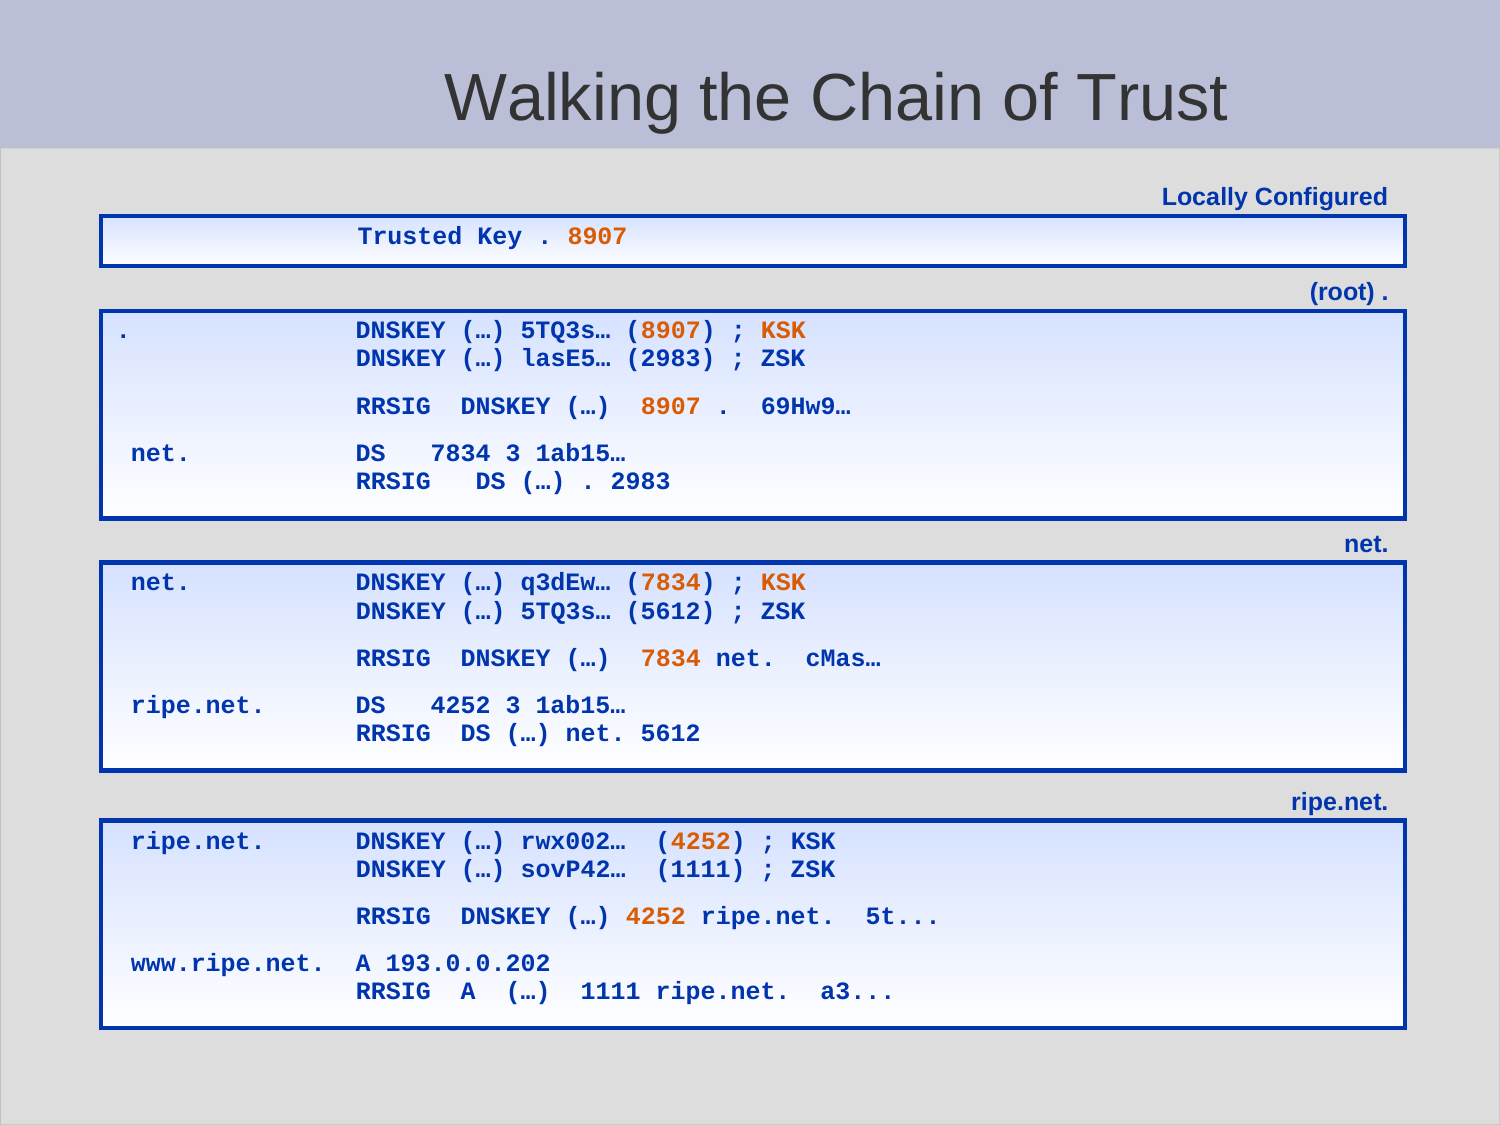

# Walking the Chain of Trust
Locally Configured
 Trusted Key . 8907
 (root) .
. DNSKEY (…) 5TQ3s… (8907) ; KSK
 DNSKEY (…) lasE5… (2983) ; ZSK
 RRSIG DNSKEY (…) 8907 . 69Hw9…
 net. DS 7834 3 1ab15…
 RRSIG DS (…) . 2983
net.
 net. DNSKEY (…) q3dEw… (7834) ; KSK
 DNSKEY (…) 5TQ3s… (5612) ; ZSK
 RRSIG DNSKEY (…) 7834 net. cMas…
 ripe.net. DS 4252 3 1ab15…
 RRSIG DS (…) net. 5612
ripe.net.
 ripe.net. DNSKEY (…) rwx002… (4252) ; KSK
	 DNSKEY (…) sovP42… (1111) ; ZSK
 RRSIG DNSKEY (…) 4252 ripe.net. 5t...
 www.ripe.net. A 193.0.0.202
	 RRSIG A (…) 1111 ripe.net. a3...